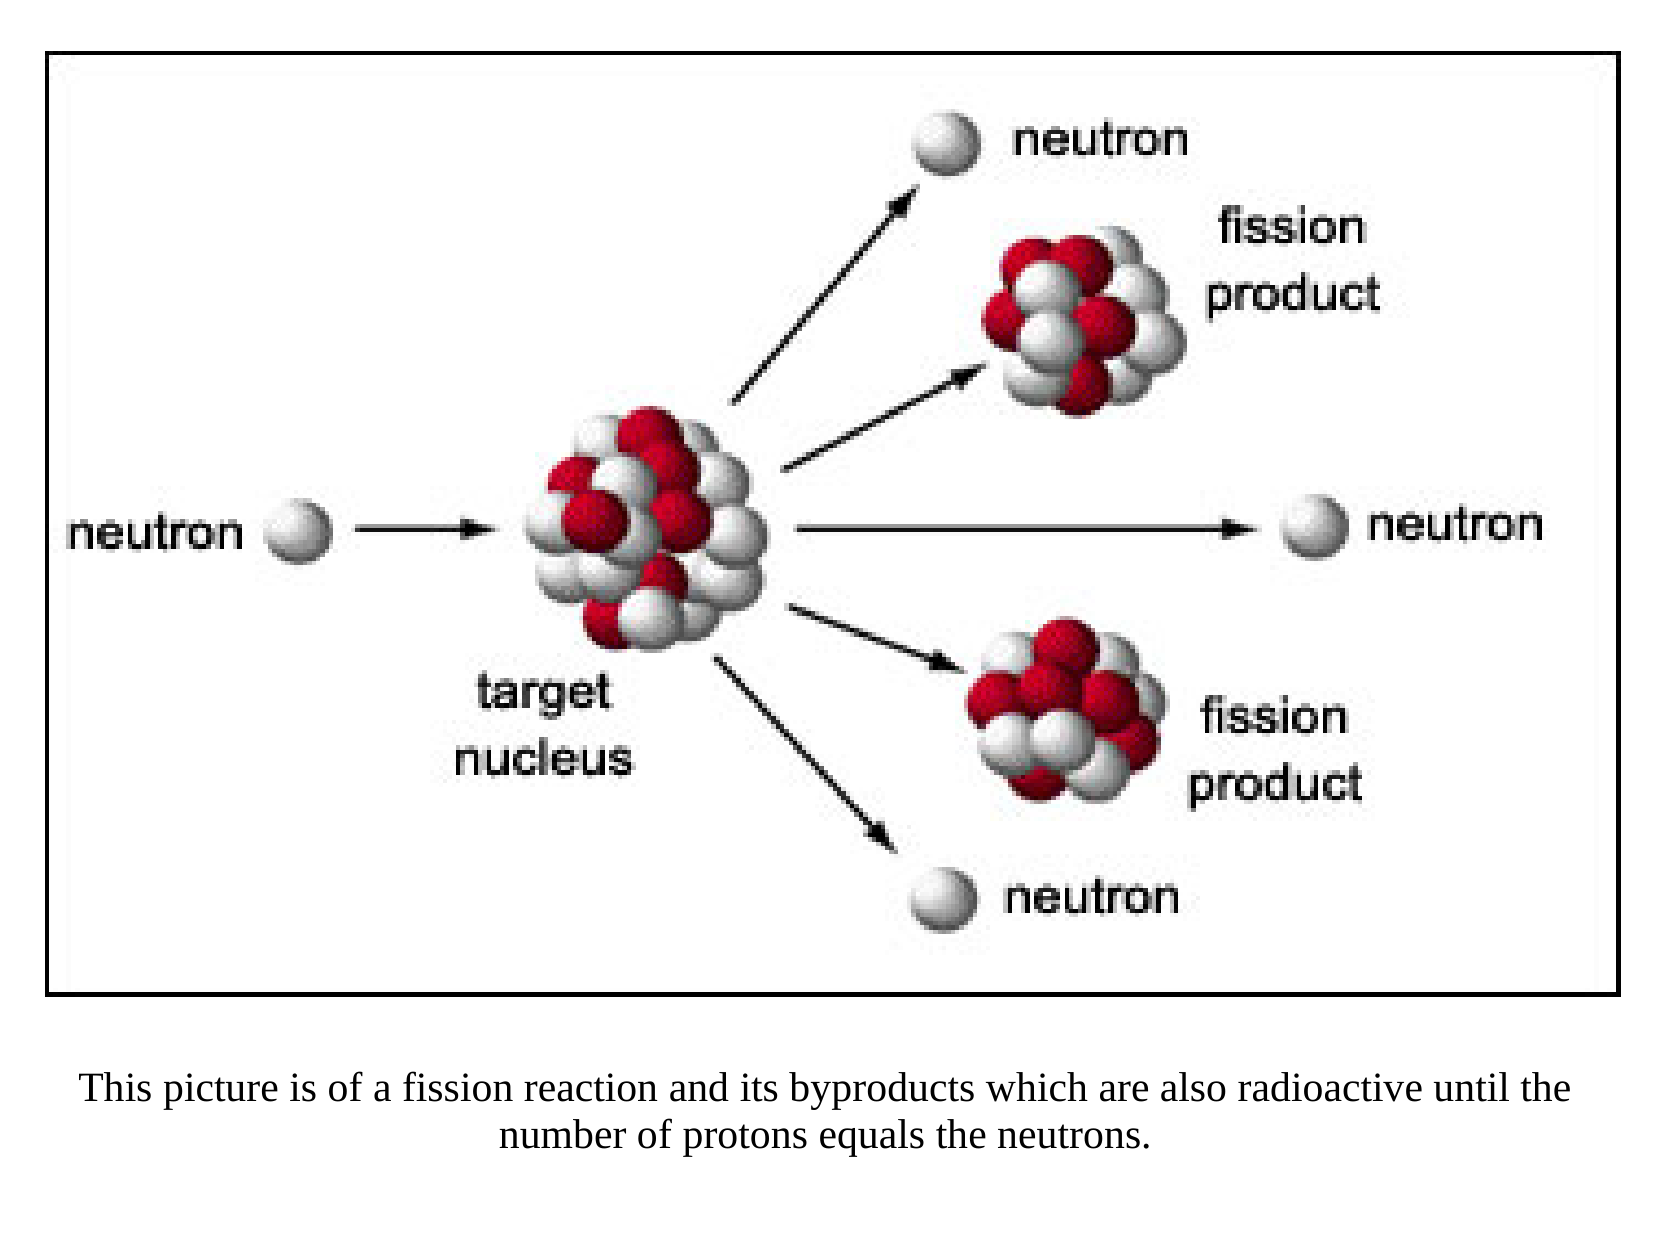

This picture is of a fission reaction and its byproducts which are also radioactive until the number of protons equals the neutrons.